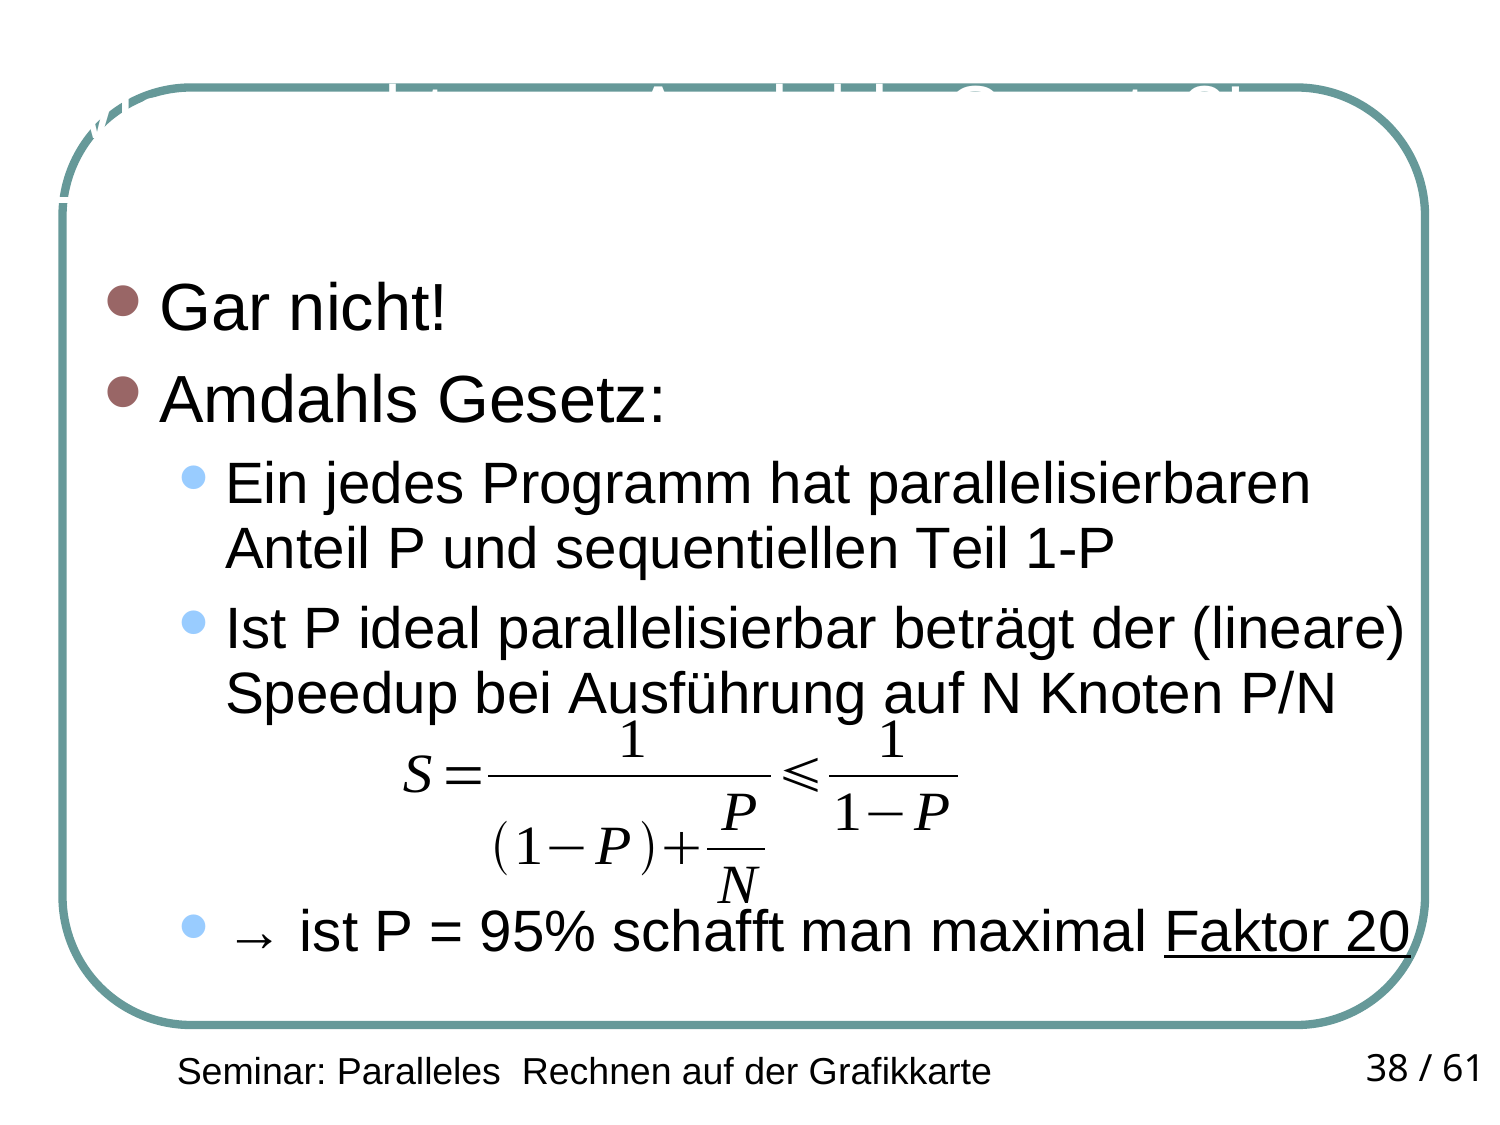

# Wie umgeht man Amdahls Gesetz?!
Gar nicht!
Amdahls Gesetz:
Ein jedes Programm hat parallelisierbaren Anteil P und sequentiellen Teil 1-P
Ist P ideal parallelisierbar beträgt der (lineare) Speedup bei Ausführung auf N Knoten P/N
→ ist P = 95% schafft man maximal Faktor 20
Seminar: Paralleles Rechnen auf der Grafikkarte
38